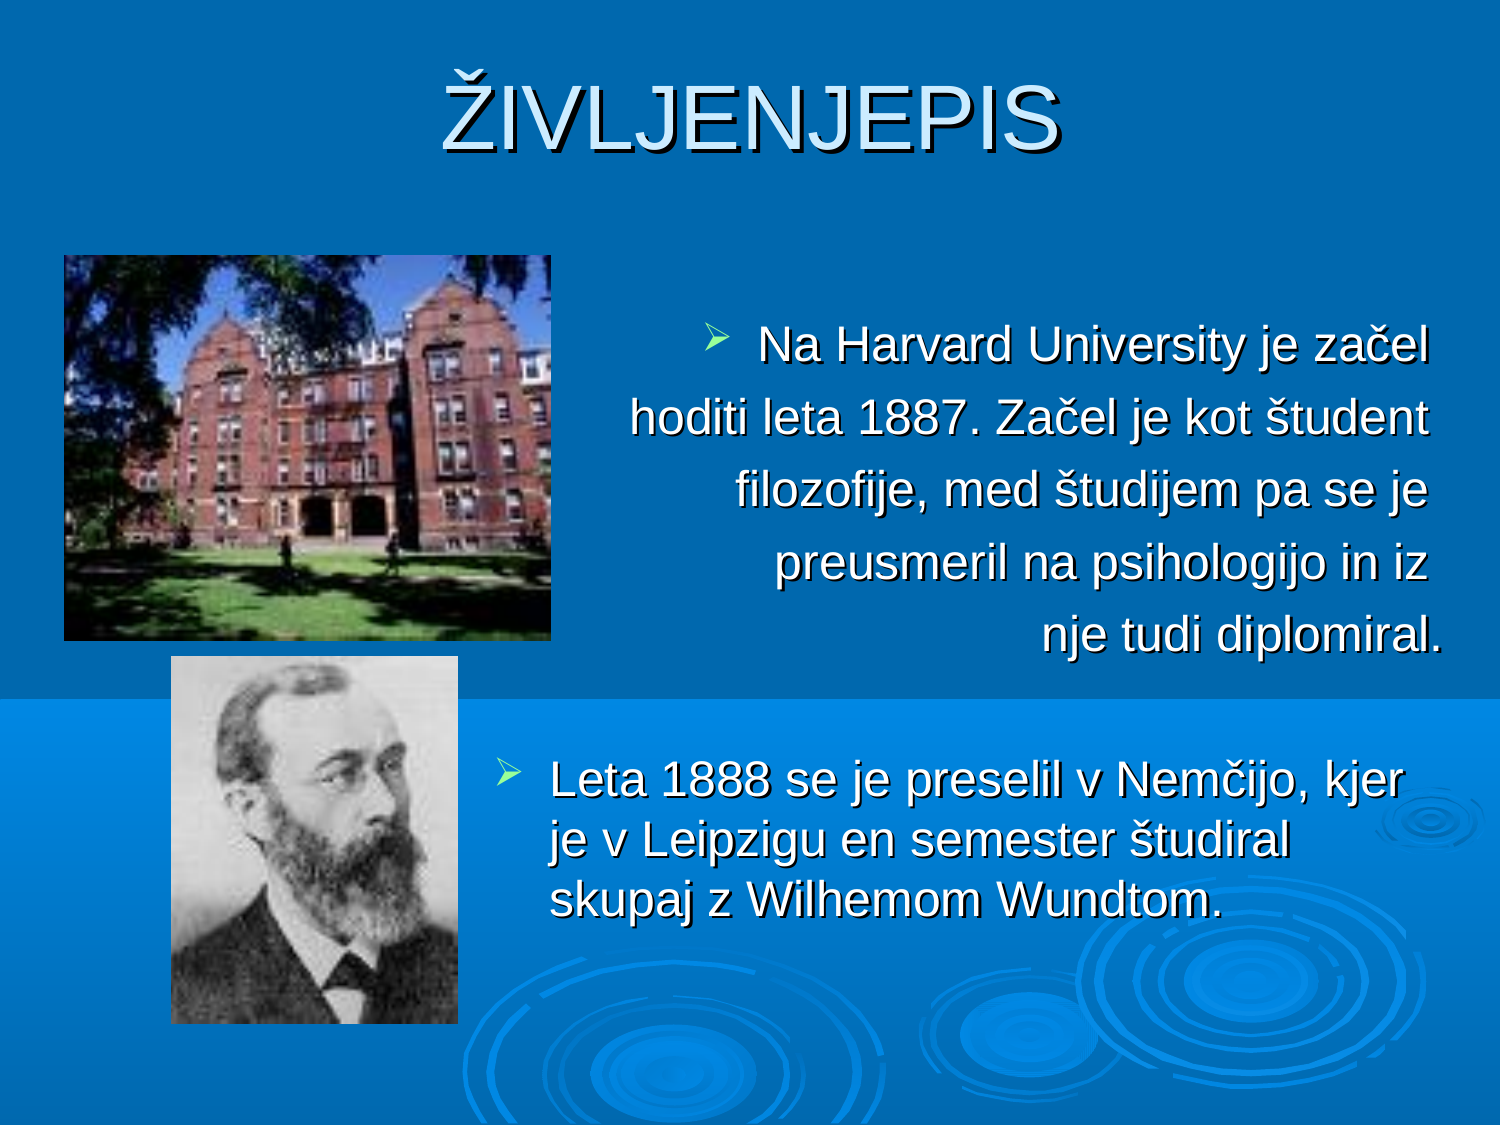

# ŽIVLJENJEPIS
Na Harvard University je začel
hoditi leta 1887. Začel je kot študent
filozofije, med študijem pa se je
preusmeril na psihologijo in iz
nje tudi diplomiral.
Leta 1888 se je preselil v Nemčijo, kjer je v Leipzigu en semester študiral skupaj z Wilhemom Wundtom.